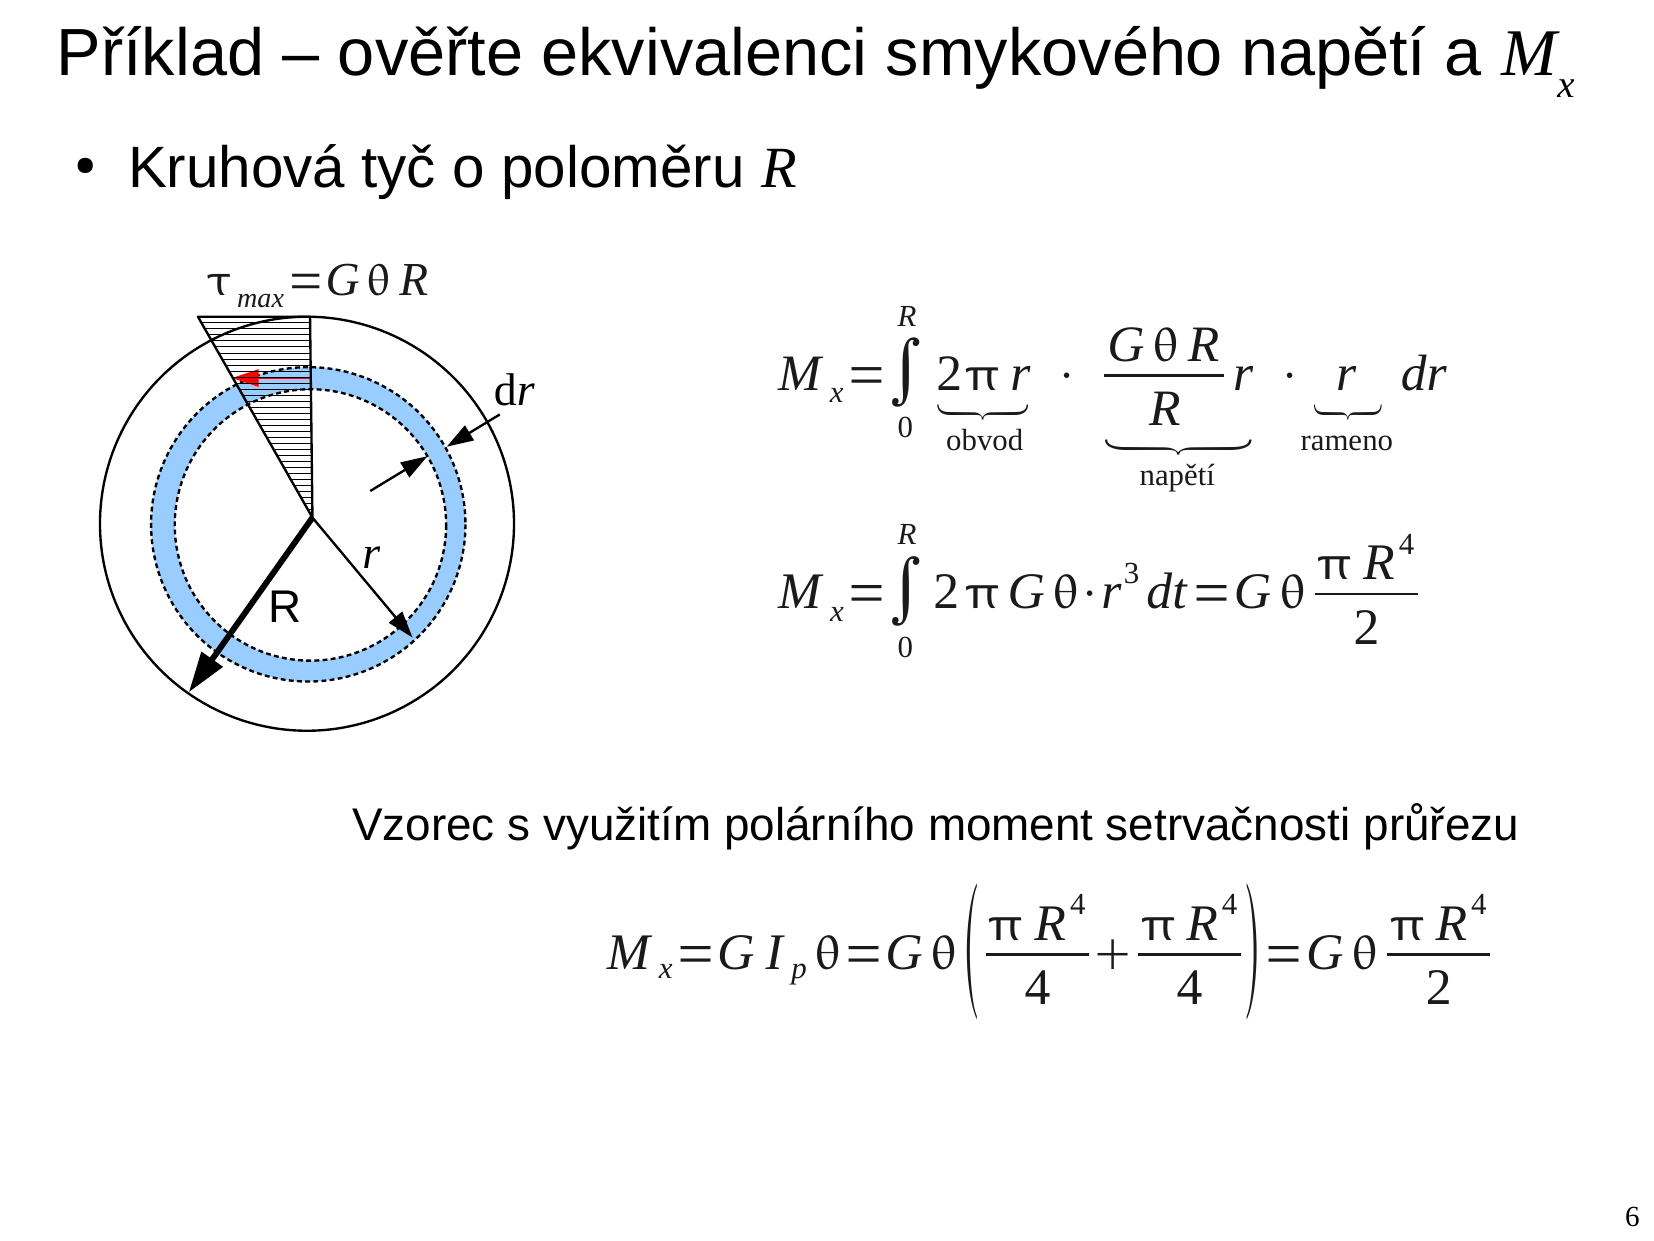

# Příklad – ověřte ekvivalenci smykového napětí a Mx
Kruhová tyč o poloměru R
dr
r
R
Vzorec s využitím polárního moment setrvačnosti průřezu
6